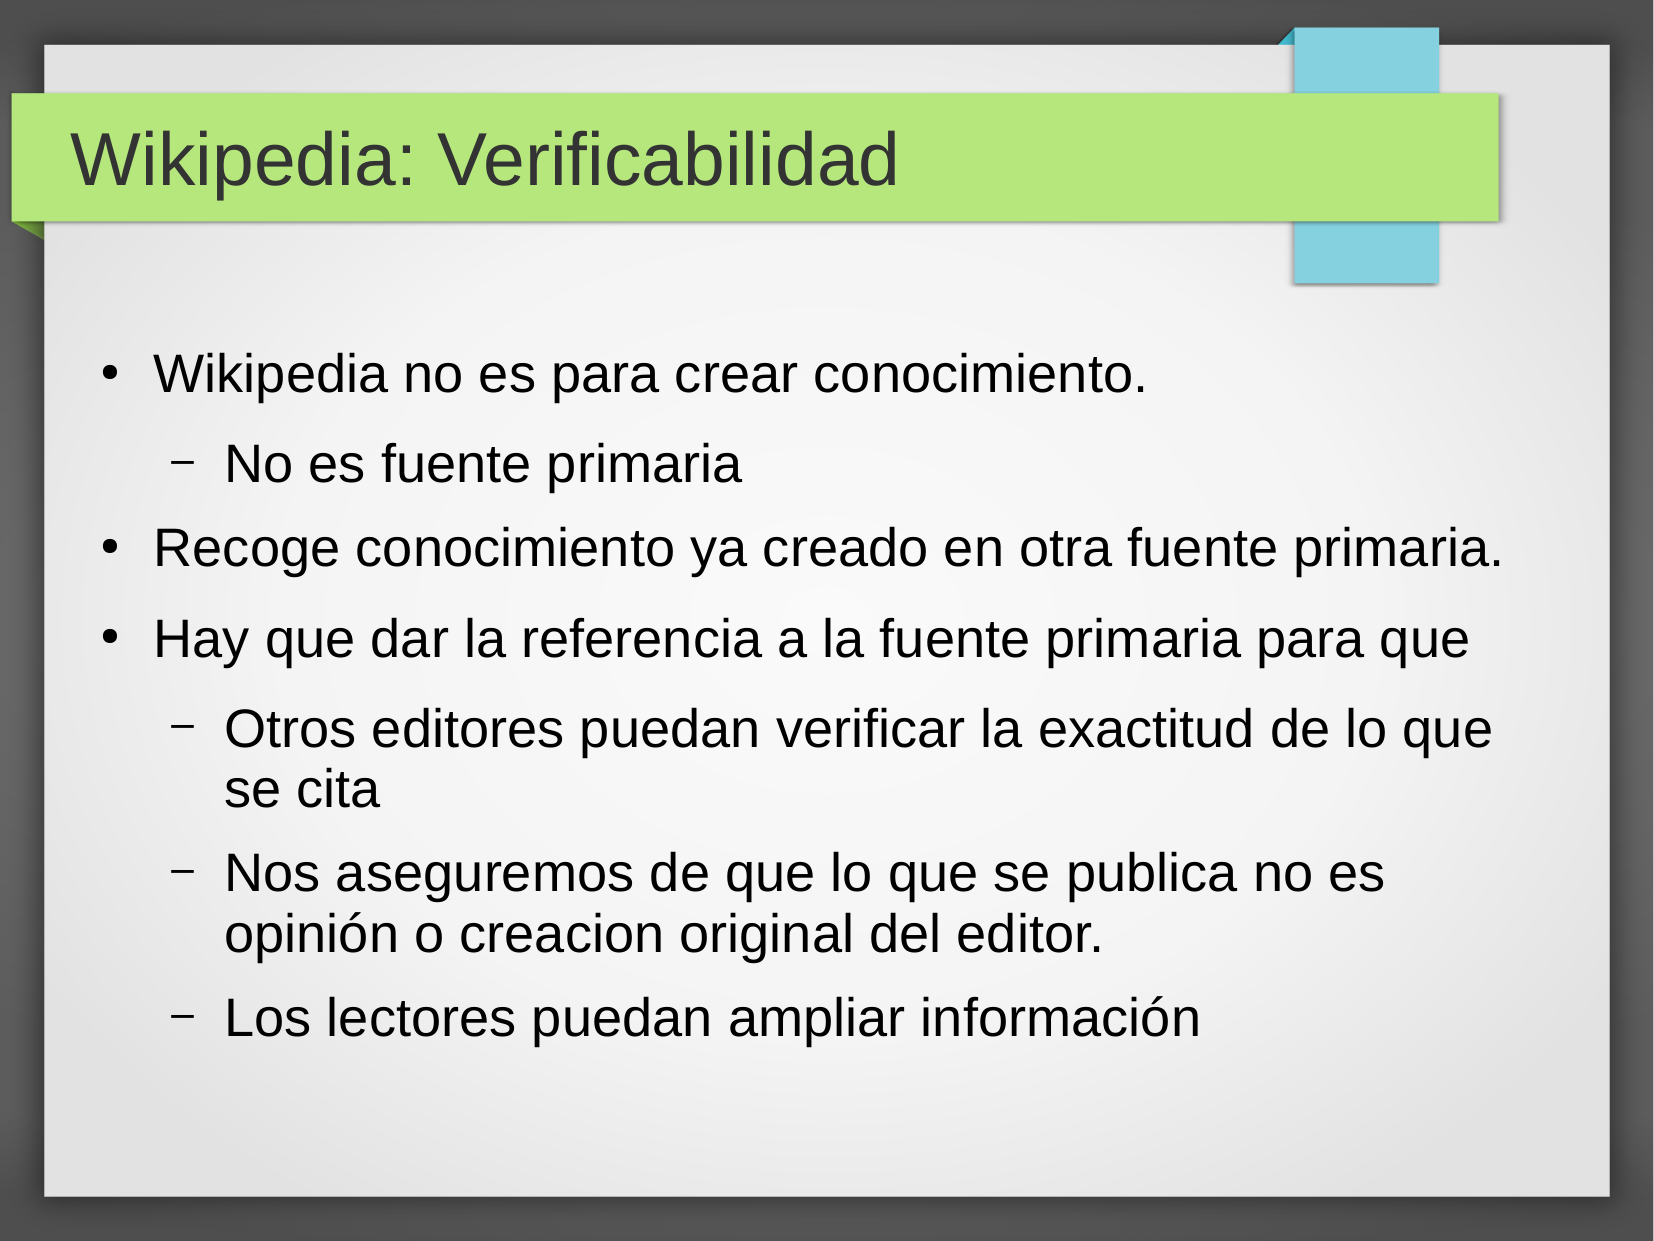

# Wikipedia: Verificabilidad
Wikipedia no es para crear conocimiento.
No es fuente primaria
Recoge conocimiento ya creado en otra fuente primaria.
Hay que dar la referencia a la fuente primaria para que
Otros editores puedan verificar la exactitud de lo que se cita
Nos aseguremos de que lo que se publica no es opinión o creacion original del editor.
Los lectores puedan ampliar información